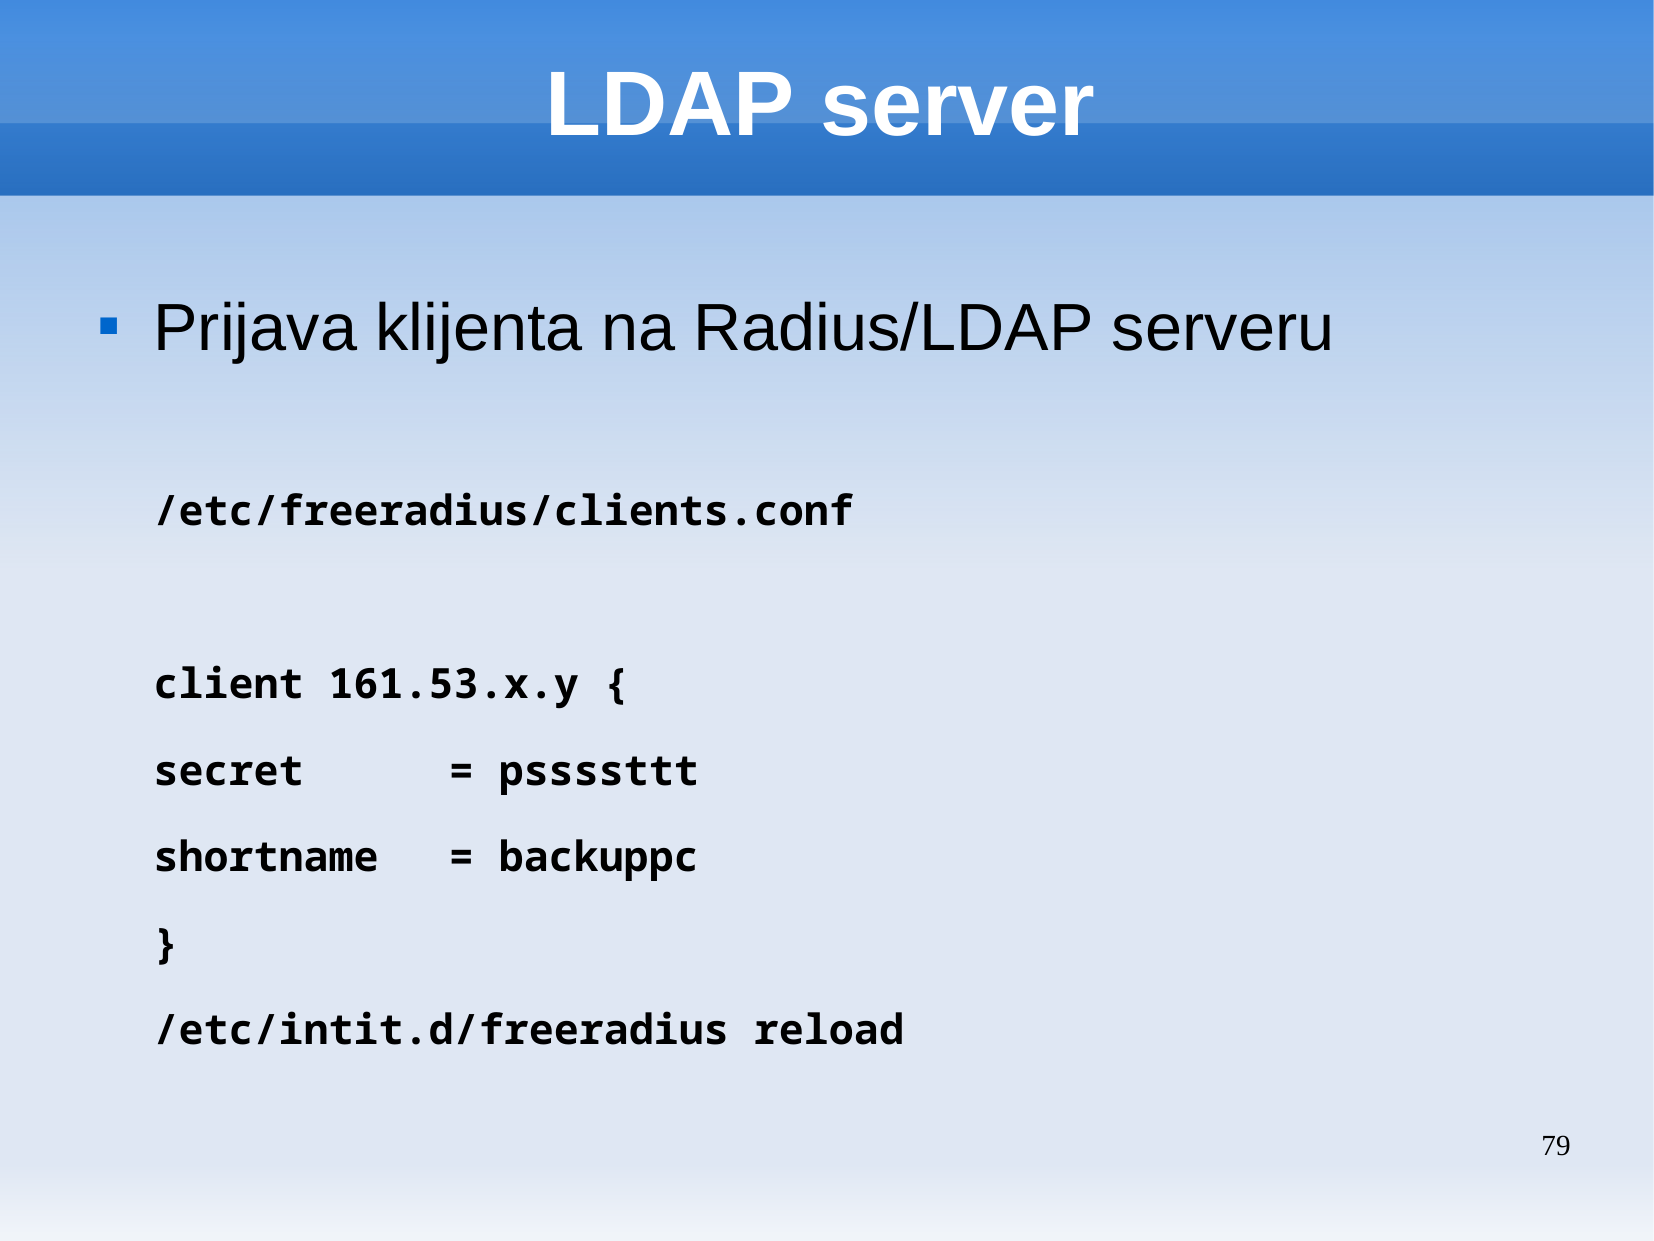

# LDAP server
Prijava klijenta na Radius/LDAP serveru
/etc/freeradius/clients.conf
client 161.53.x.y {
secret		= pssssttt
shortname	= backuppc
}
/etc/intit.d/freeradius reload
79